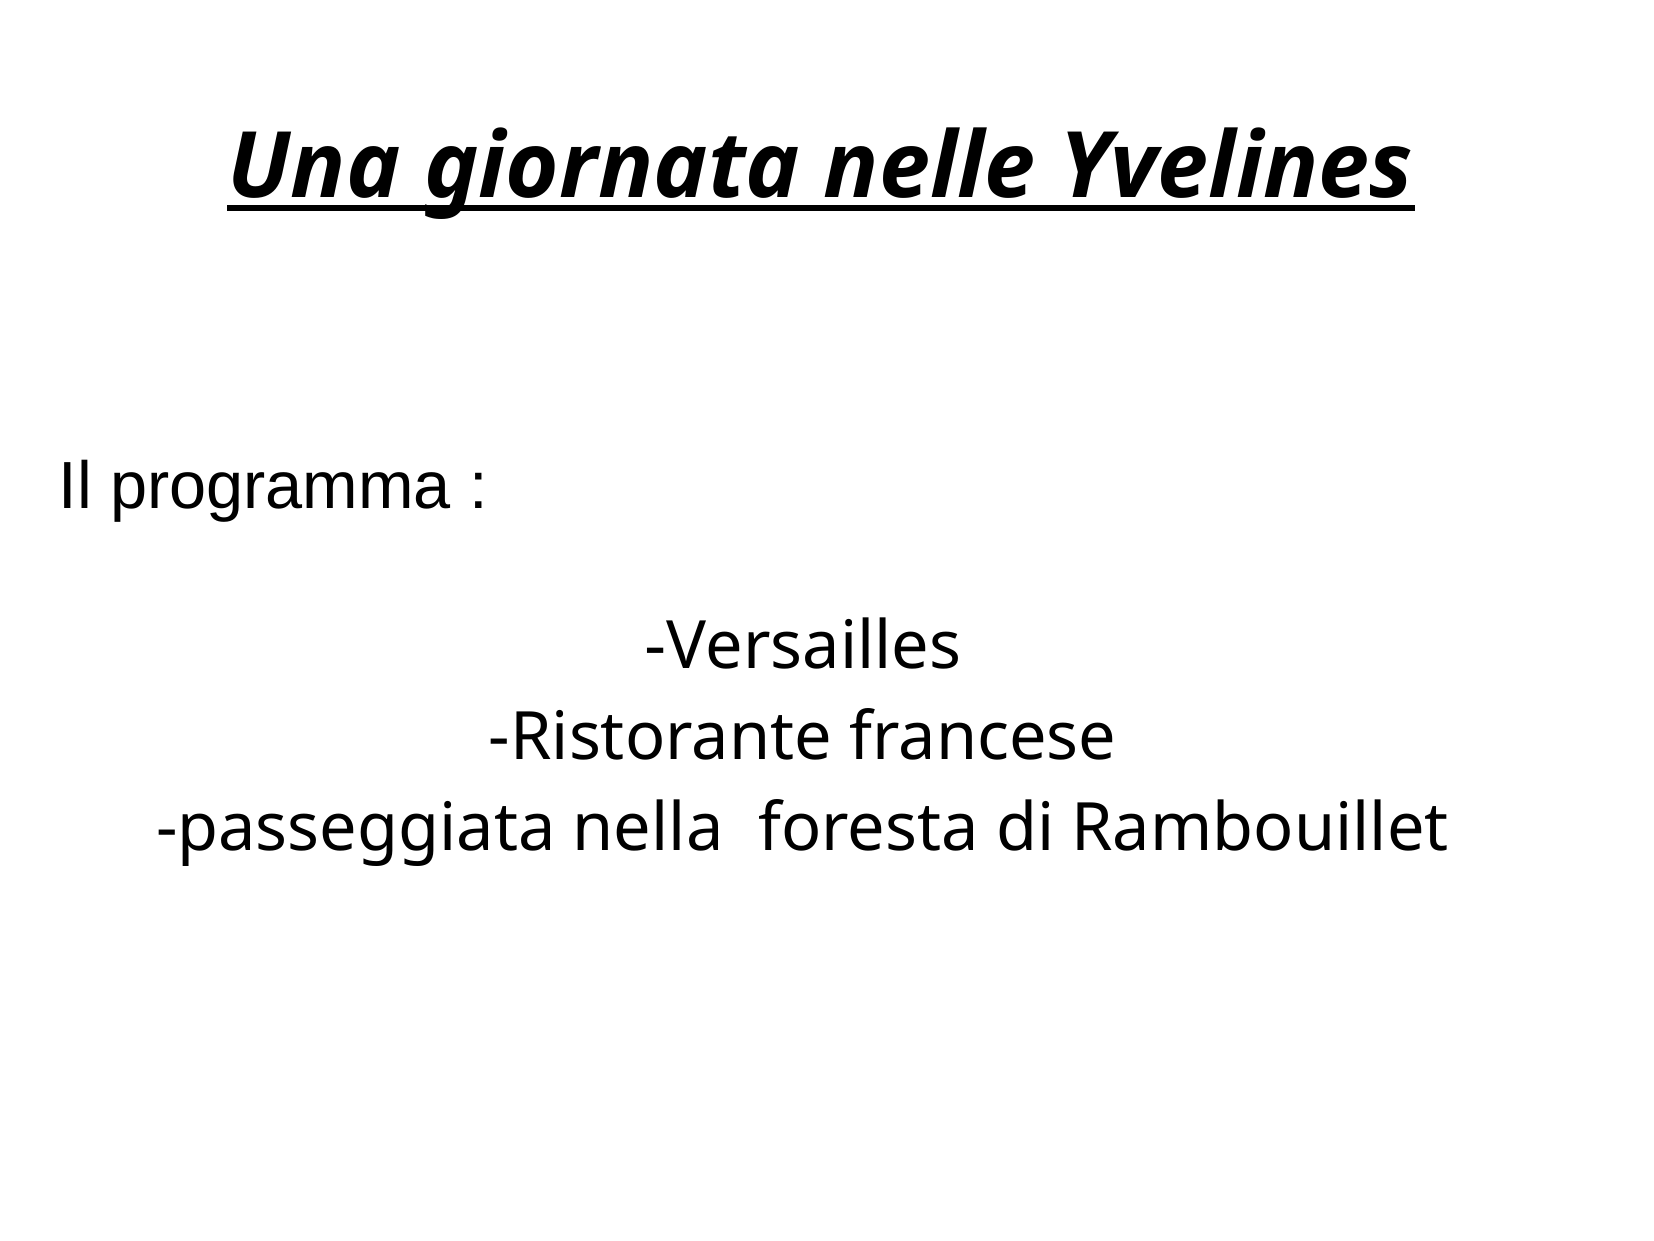

# Una giornata nelle Yvelines
Il programma :
-Versailles
-Ristorante francese
-passeggiata nella foresta di Rambouillet